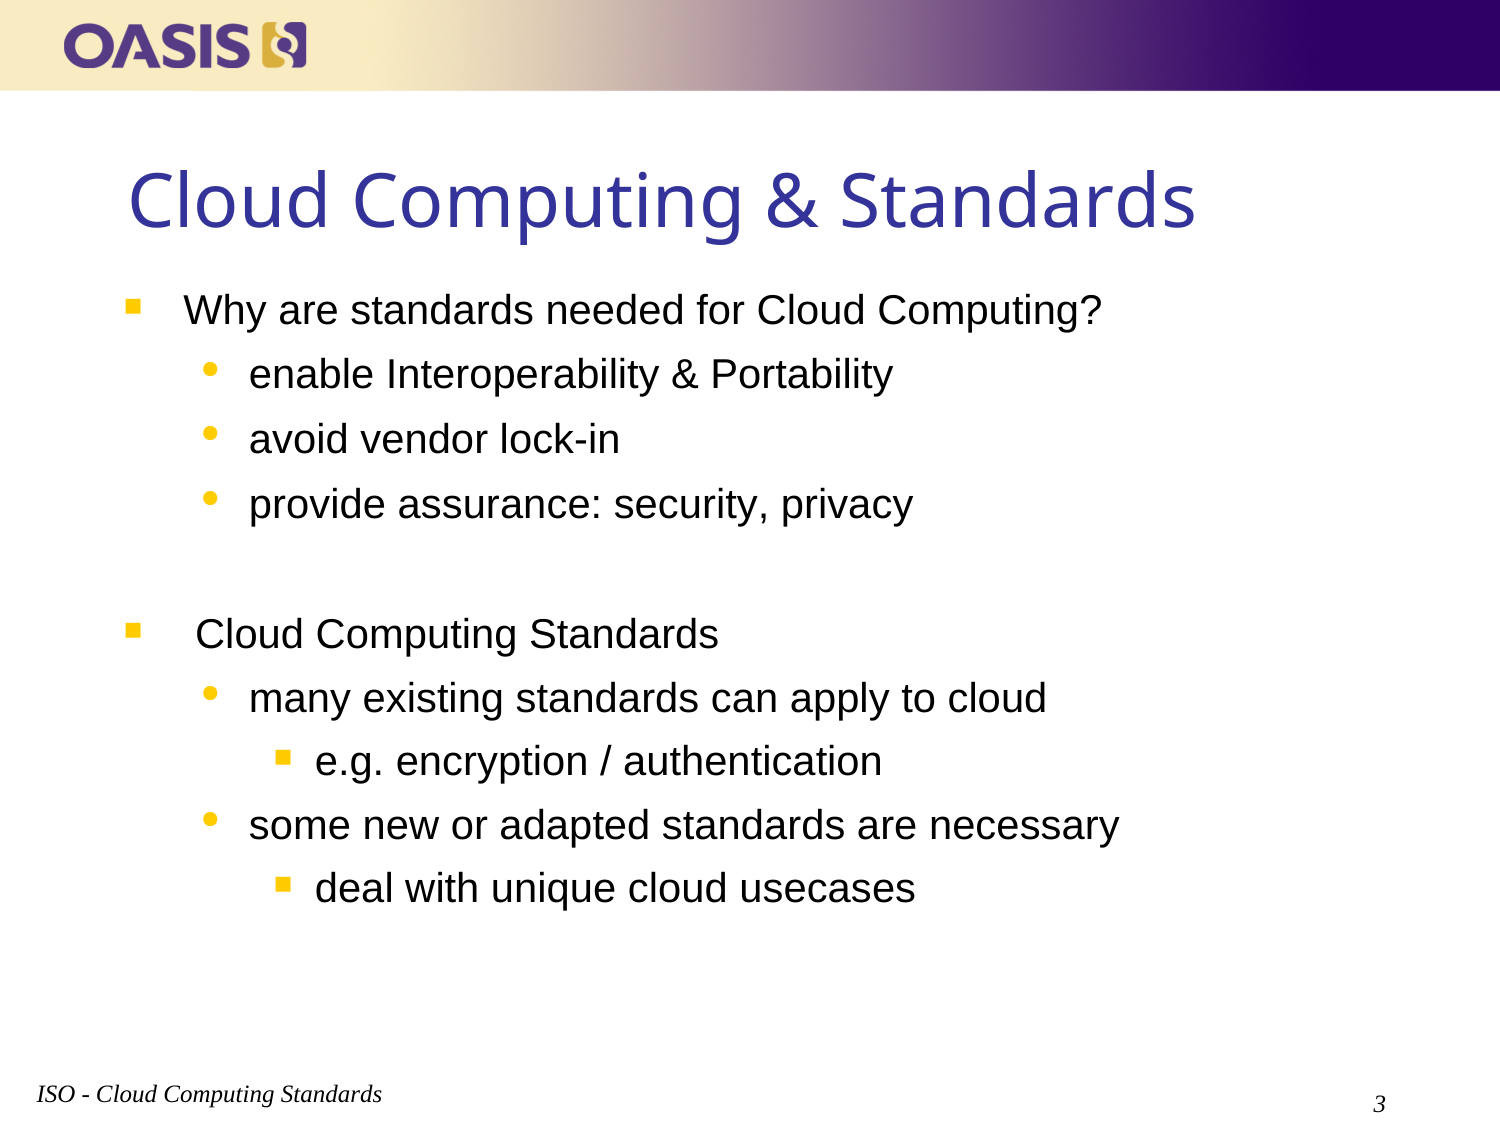

# Cloud Computing & Standards
Why are standards needed for Cloud Computing?
enable Interoperability & Portability
avoid vendor lock-in
provide assurance: security, privacy
 Cloud Computing Standards
many existing standards can apply to cloud
e.g. encryption / authentication
some new or adapted standards are necessary
deal with unique cloud usecases